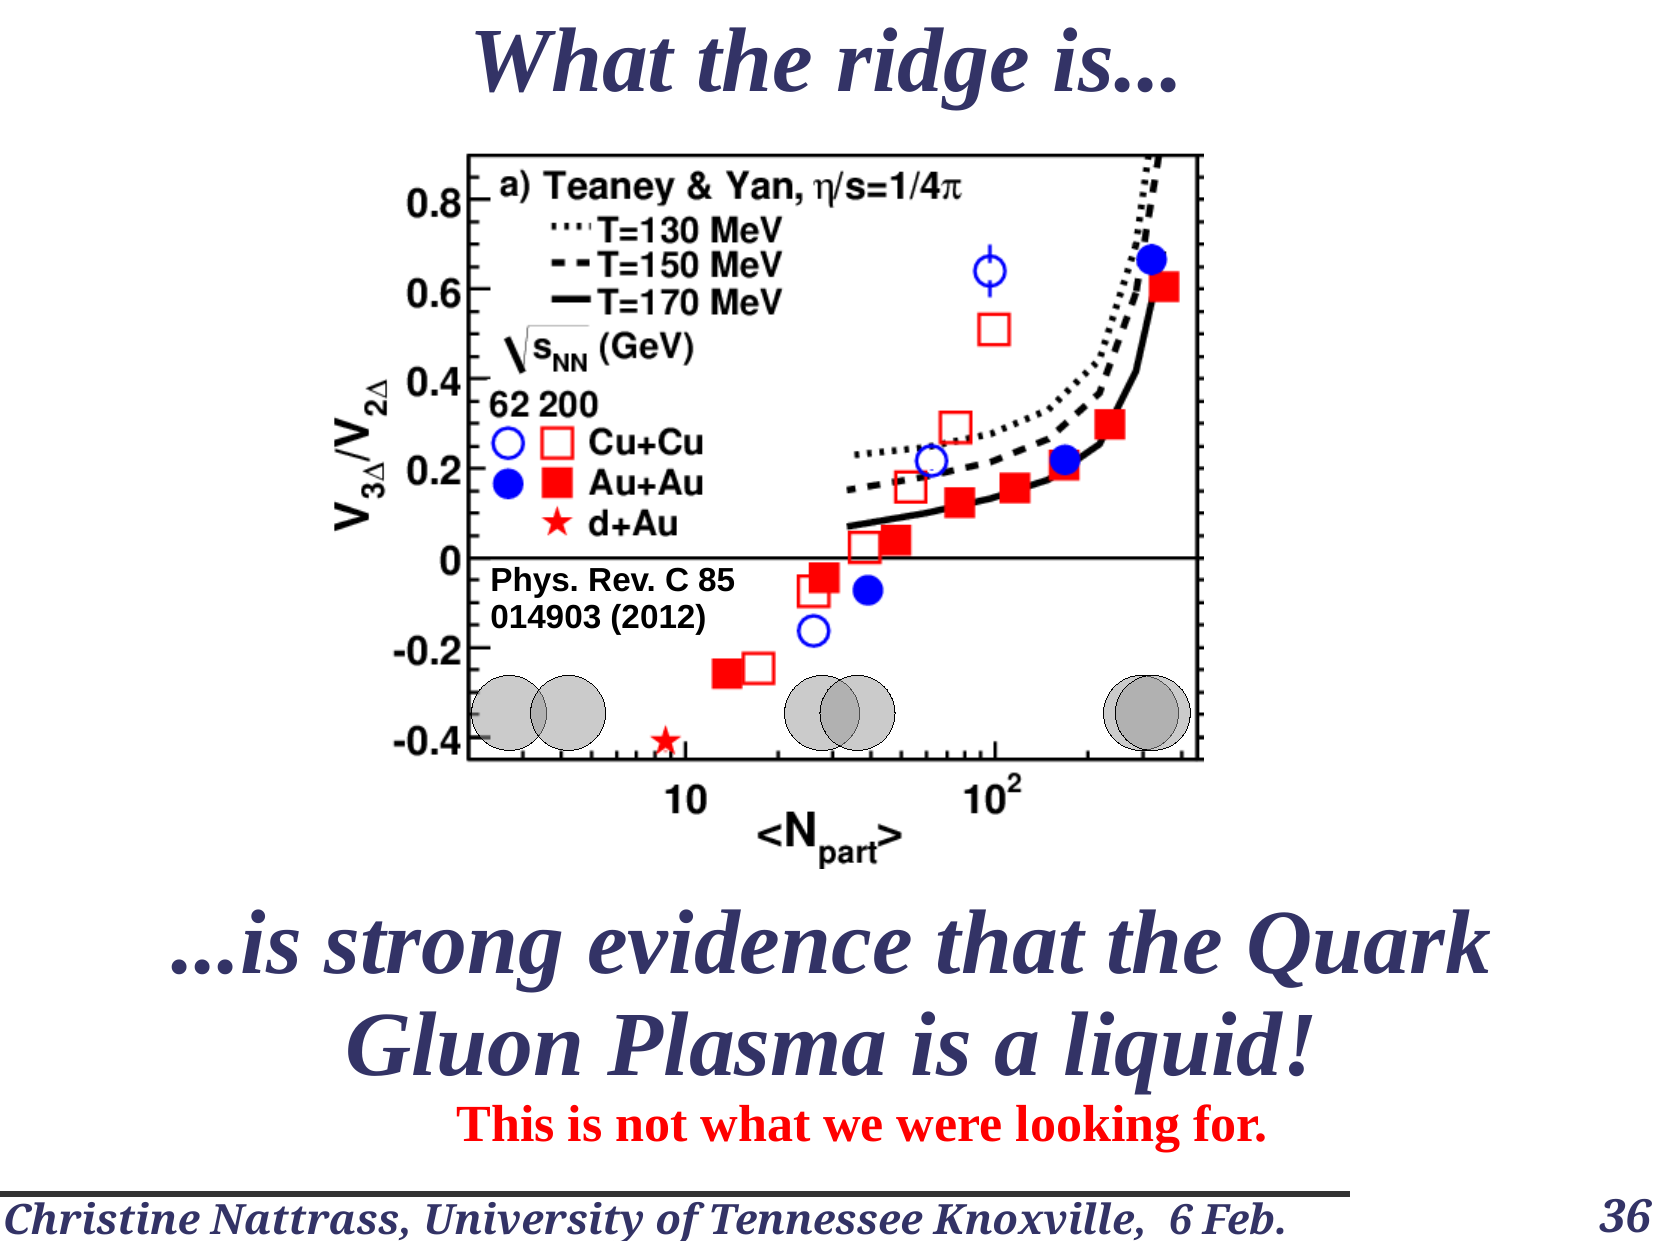

# What the ridge is...
Phys. Rev. C 85
014903 (2012)
...is strong evidence that the Quark Gluon Plasma is a liquid!
This is not what we were looking for.